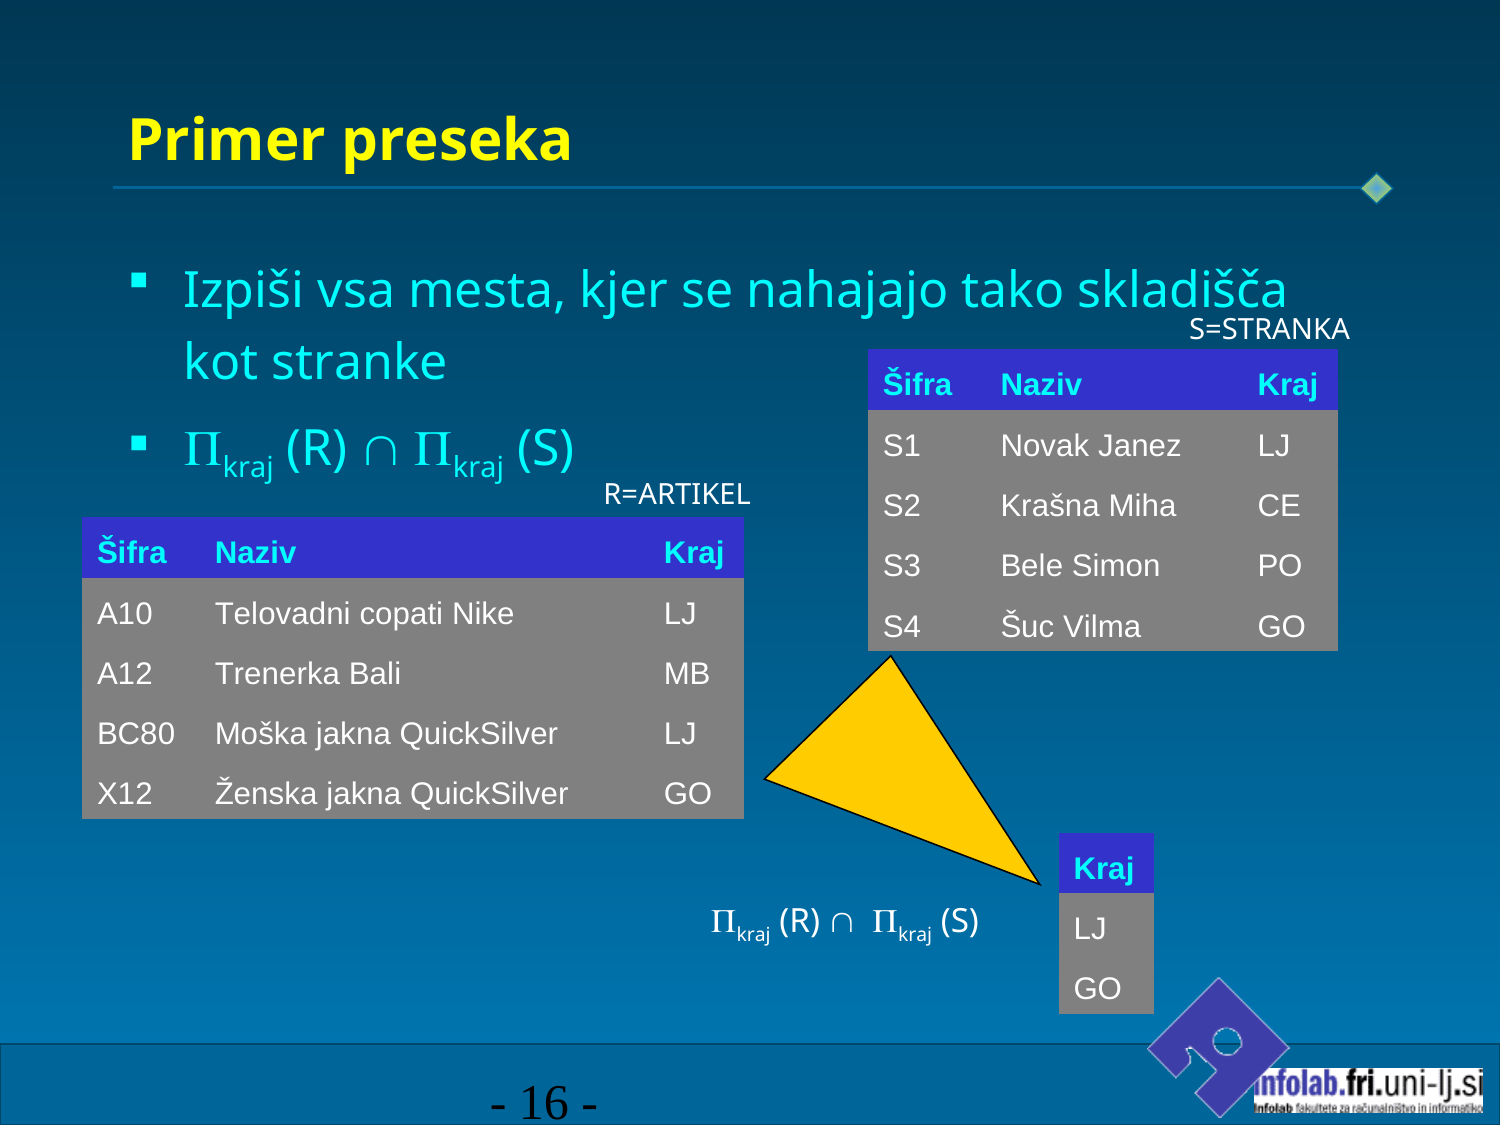

# Primer preseka
Izpiši vsa mesta, kjer se nahajajo tako skladišča kot stranke
kraj (R)  kraj (S)
S=STRANKA
| Šifra | Naziv | Kraj |
| --- | --- | --- |
| S1 | Novak Janez | LJ |
| S2 | Krašna Miha | CE |
| S3 | Bele Simon | PO |
| S4 | Šuc Vilma | GO |
R=ARTIKEL
| Šifra | Naziv | Kraj |
| --- | --- | --- |
| A10 | Telovadni copati Nike | LJ |
| A12 | Trenerka Bali | MB |
| BC80 | Moška jakna QuickSilver | LJ |
| X12 | Ženska jakna QuickSilver | GO |
| Kraj |
| --- |
| LJ |
| GO |
kraj (R) kraj (S)